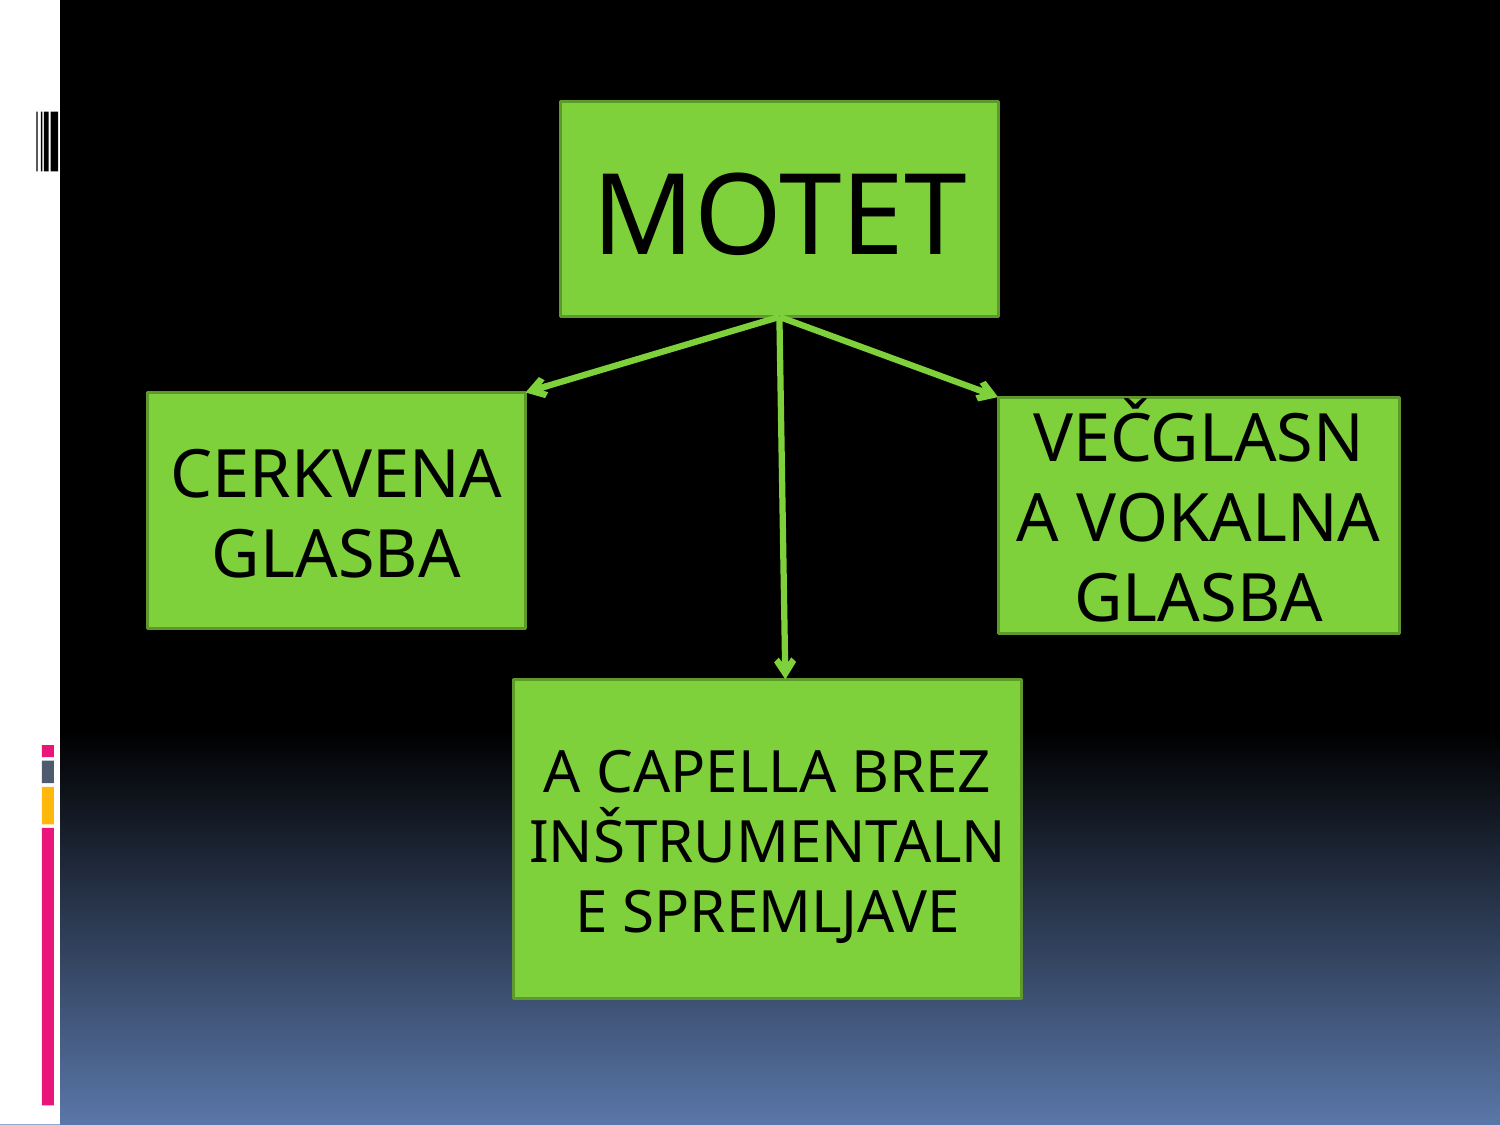

#
MOTET
CERKVENA GLASBA
VEČGLASNA VOKALNA GLASBA
A CAPELLA BREZ INŠTRUMENTALNE SPREMLJAVE